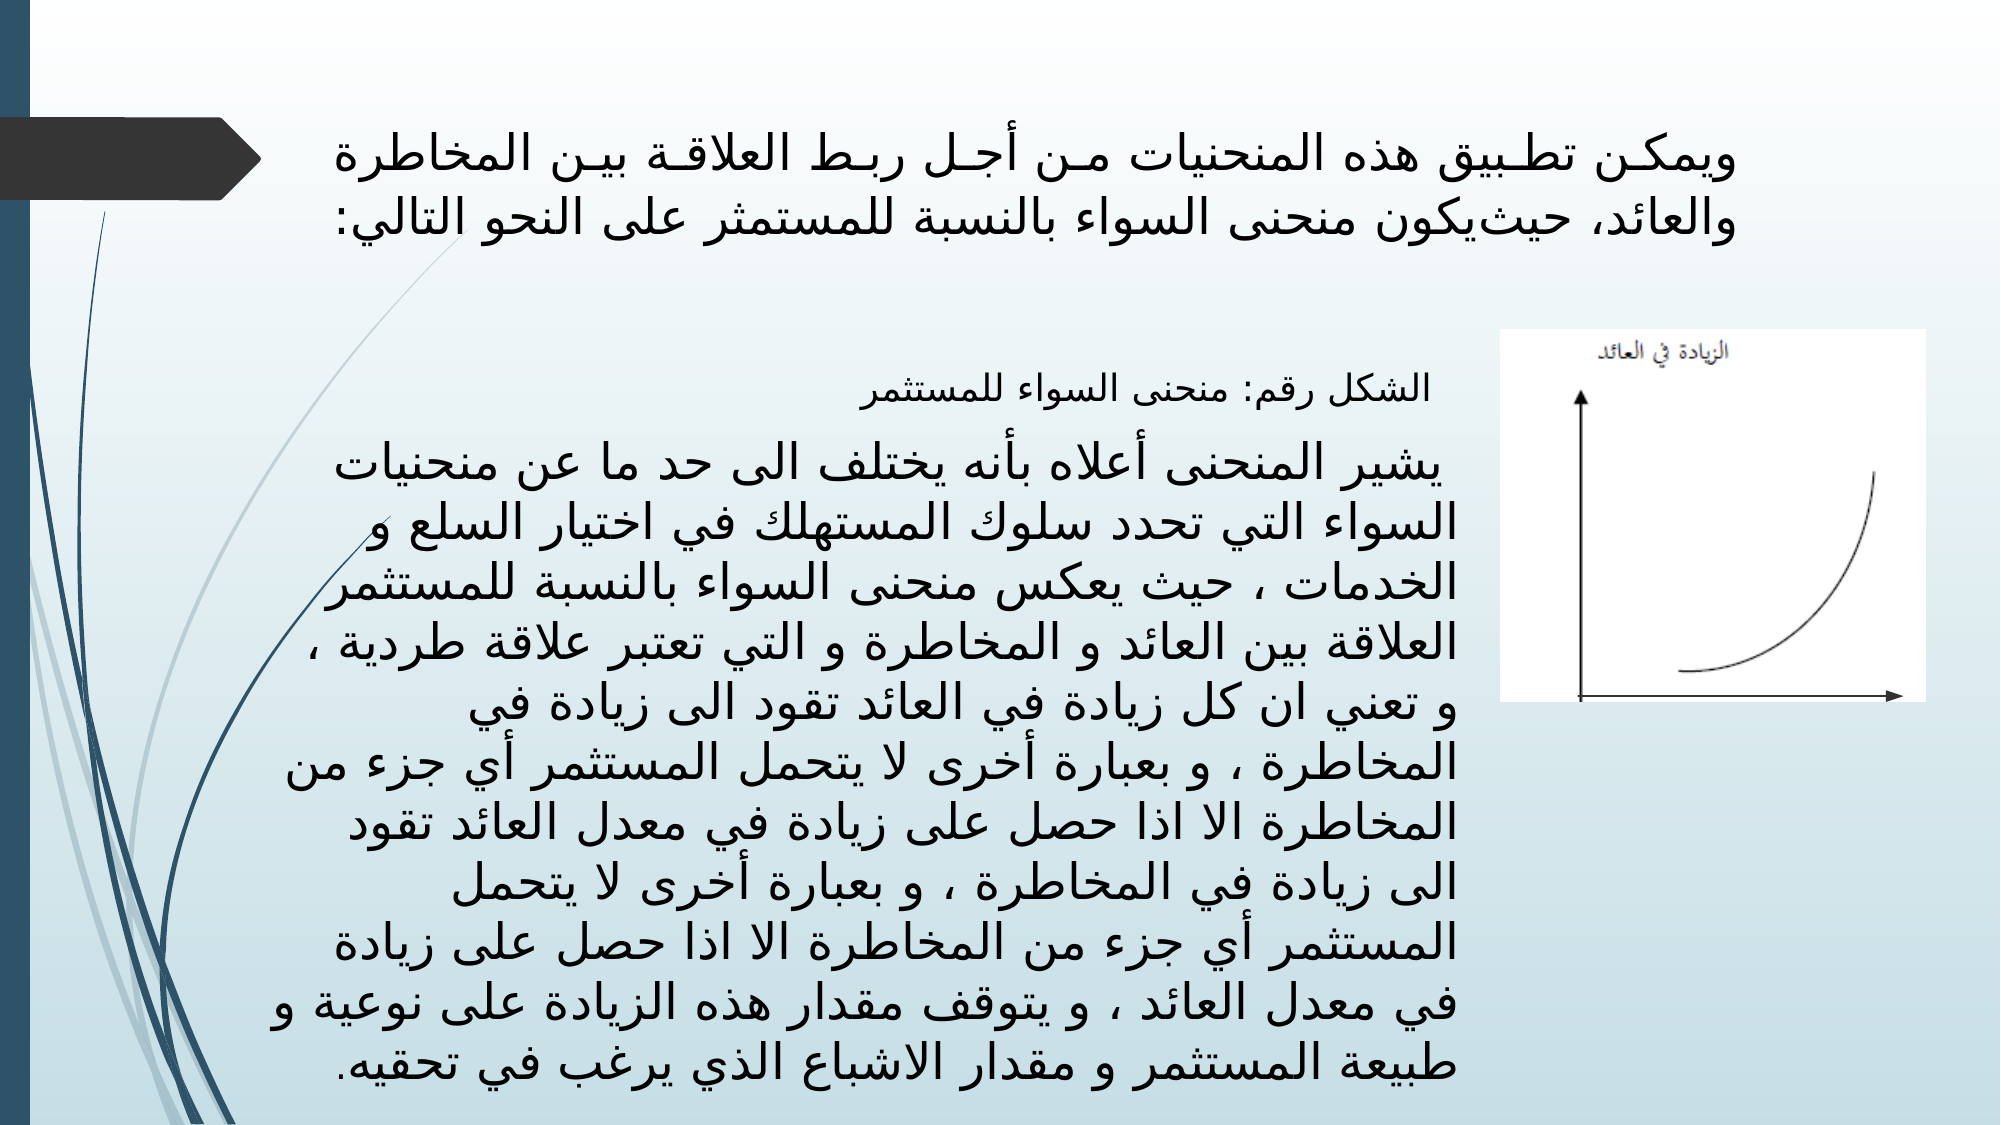

ويمكن تطبيق هذه المنحنيات من أجل ربط العلاقة بين المخاطرة والعائد، حيث	يكون منحنى السواء بالنسبة للمستمثر على النحو التالي:
الشكل رقم: منحنى السواء للمستثمر
 يشير المنحنى أعلاه بأنه يختلف الى حد ما عن منحنيات السواء التي تحدد سلوك المستهلك في اختيار السلع و الخدمات ، حيث يعكس منحنى السواء بالنسبة للمستثمر العلاقة بين العائد و المخاطرة و التي تعتبر علاقة طردية ، و تعني ان كل زيادة في العائد تقود الى زيادة في المخاطرة ، و بعبارة أخرى لا يتحمل المستثمر أي جزء من المخاطرة الا اذا حصل على زيادة في معدل العائد تقود الى زيادة في المخاطرة ، و بعبارة أخرى لا يتحمل المستثمر أي جزء من المخاطرة الا اذا حصل على زيادة في معدل العائد ، و يتوقف مقدار هذه الزيادة على نوعية و طبيعة المستثمر و مقدار الاشباع الذي يرغب في تحقيه.